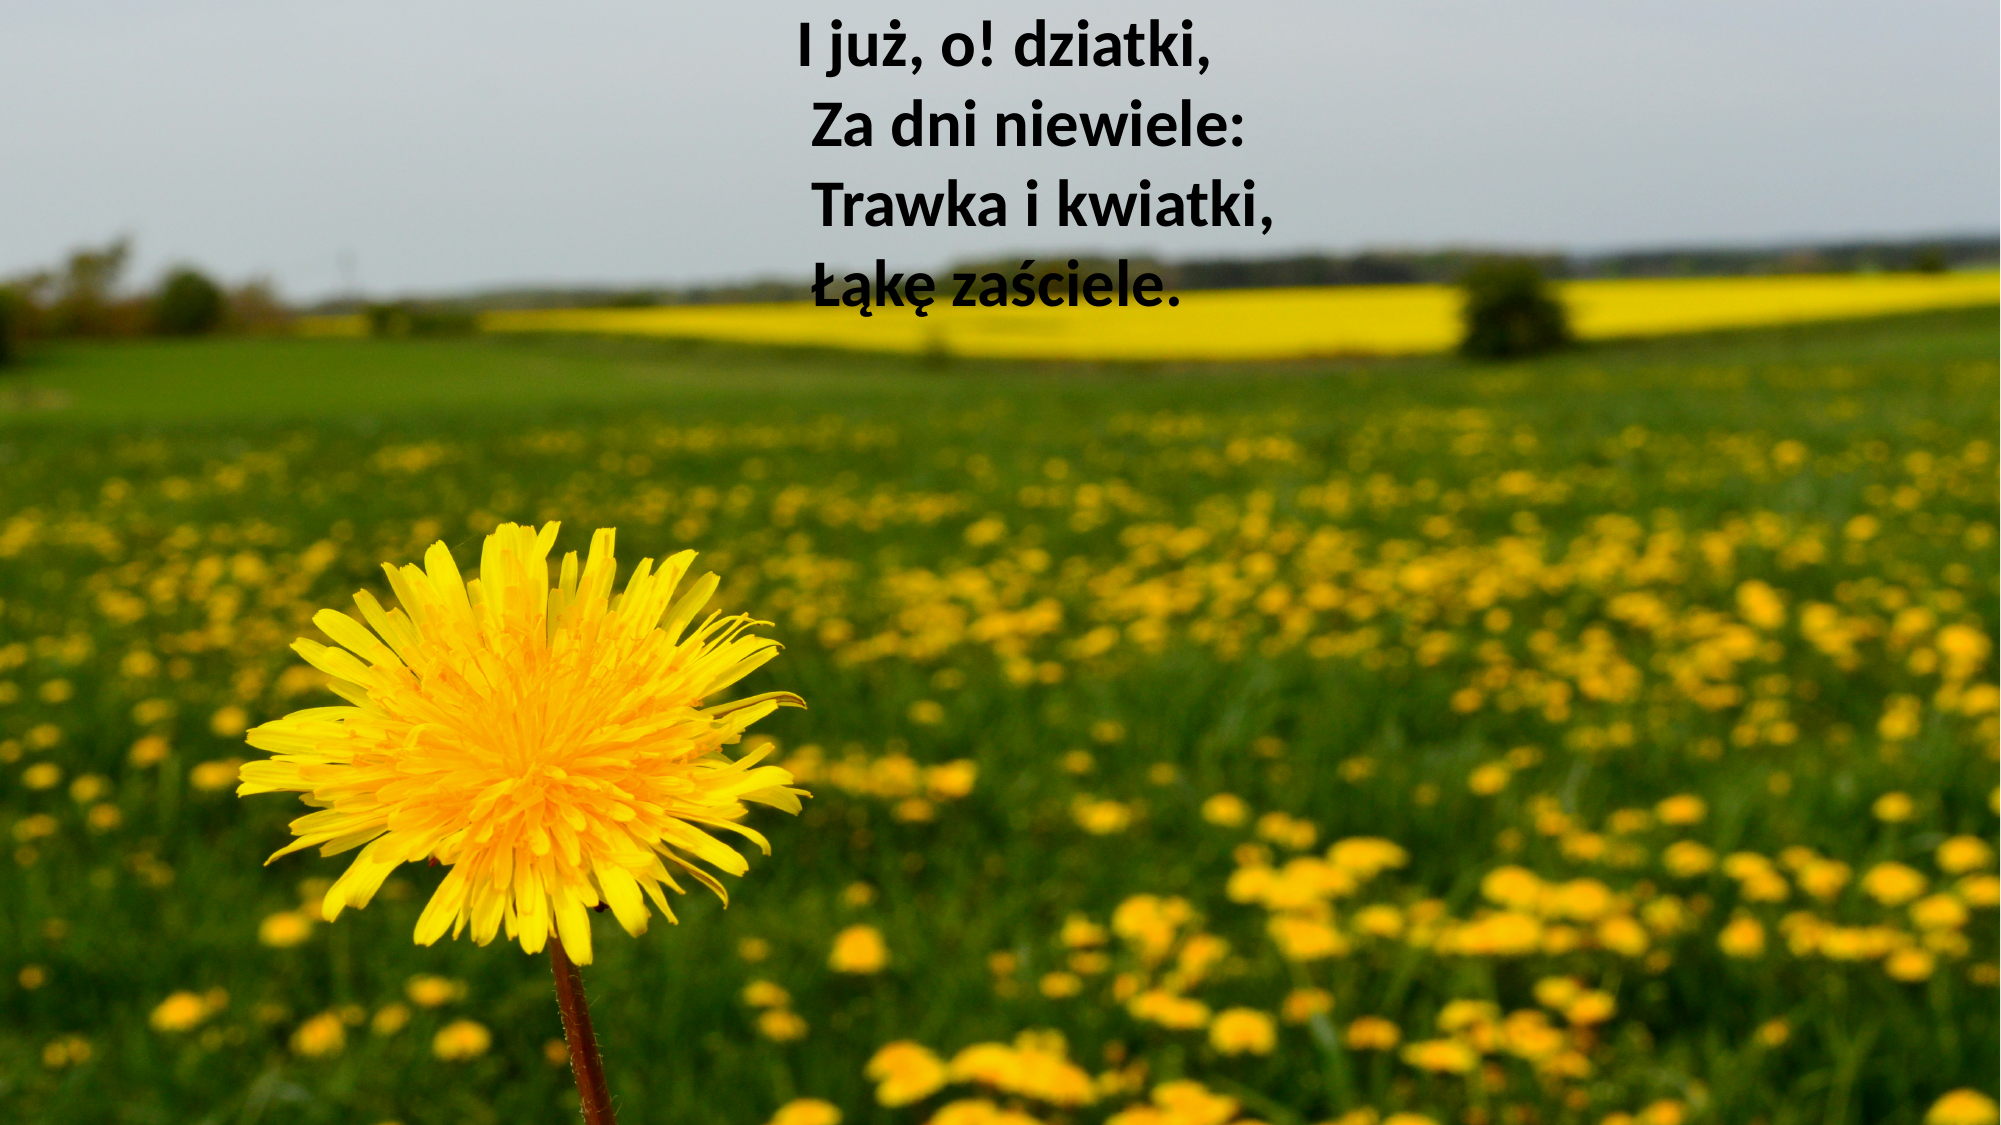

I już, o! dziat­ki,
 Za dni nie­wie­le:
 Traw­ka i kwiat­ki,
 Łąkę za­ście­le.